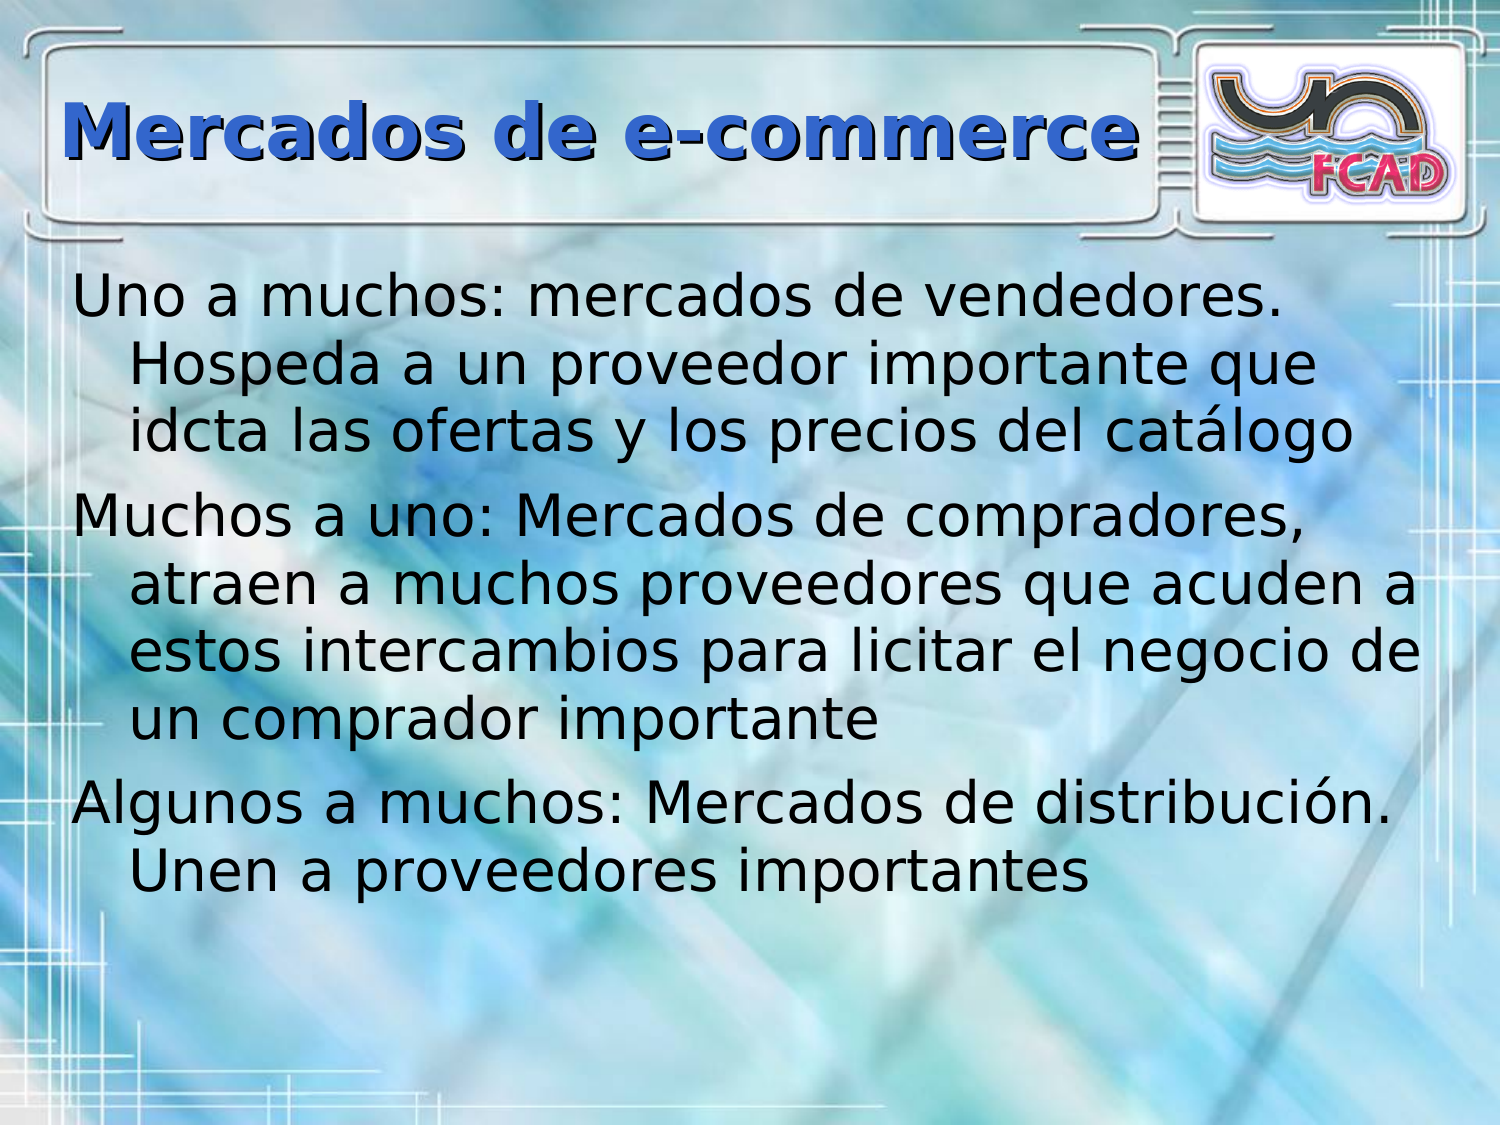

# Mercados de e-commerce
Uno a muchos: mercados de vendedores. Hospeda a un proveedor importante que idcta las ofertas y los precios del catálogo
Muchos a uno: Mercados de compradores, atraen a muchos proveedores que acuden a estos intercambios para licitar el negocio de un comprador importante
Algunos a muchos: Mercados de distribución. Unen a proveedores importantes